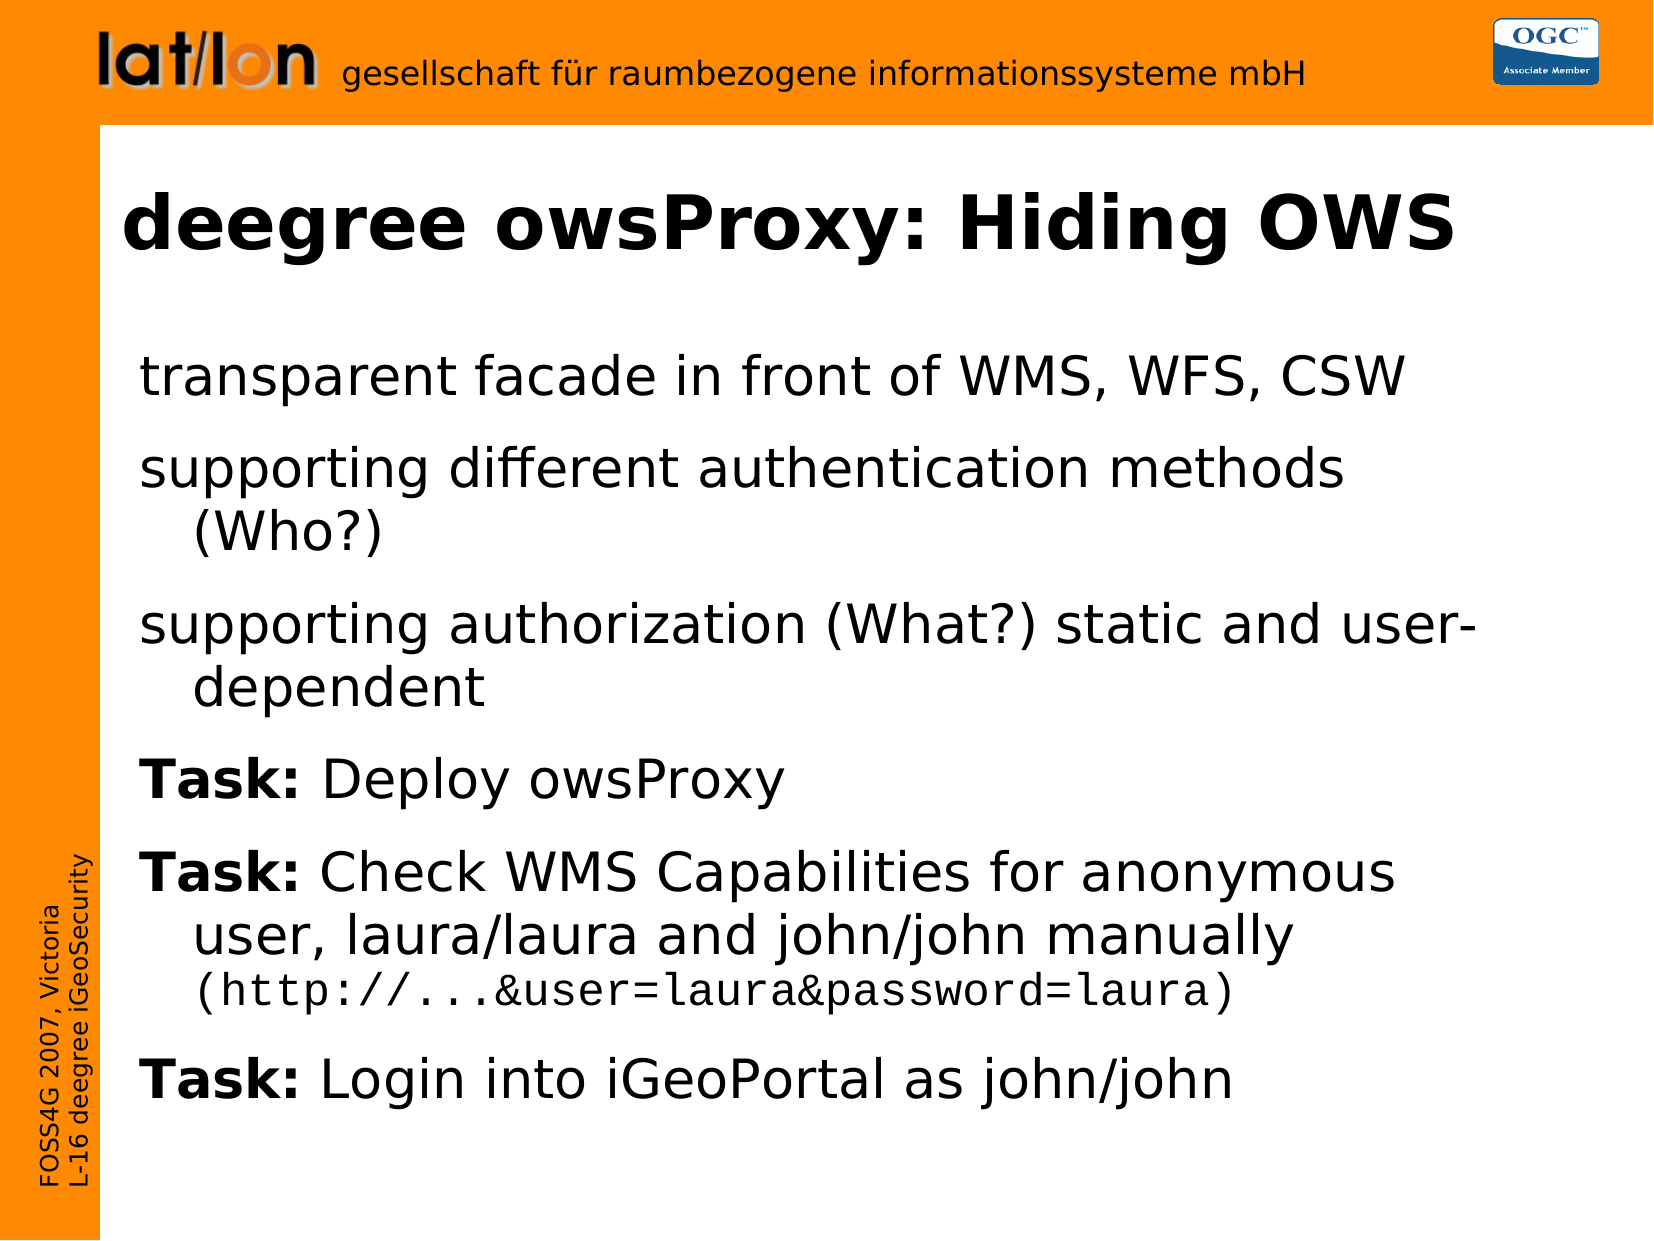

# deegree owsProxy: Hiding OWS
transparent facade in front of WMS, WFS, CSW
supporting different authentication methods (Who?)
supporting authorization (What?) static and user-dependent
Task: Deploy owsProxy
Task: Check WMS Capabilities for anonymous user, laura/laura and john/john manually
(http://...&user=laura&password=laura)
Task: Login into iGeoPortal as john/john